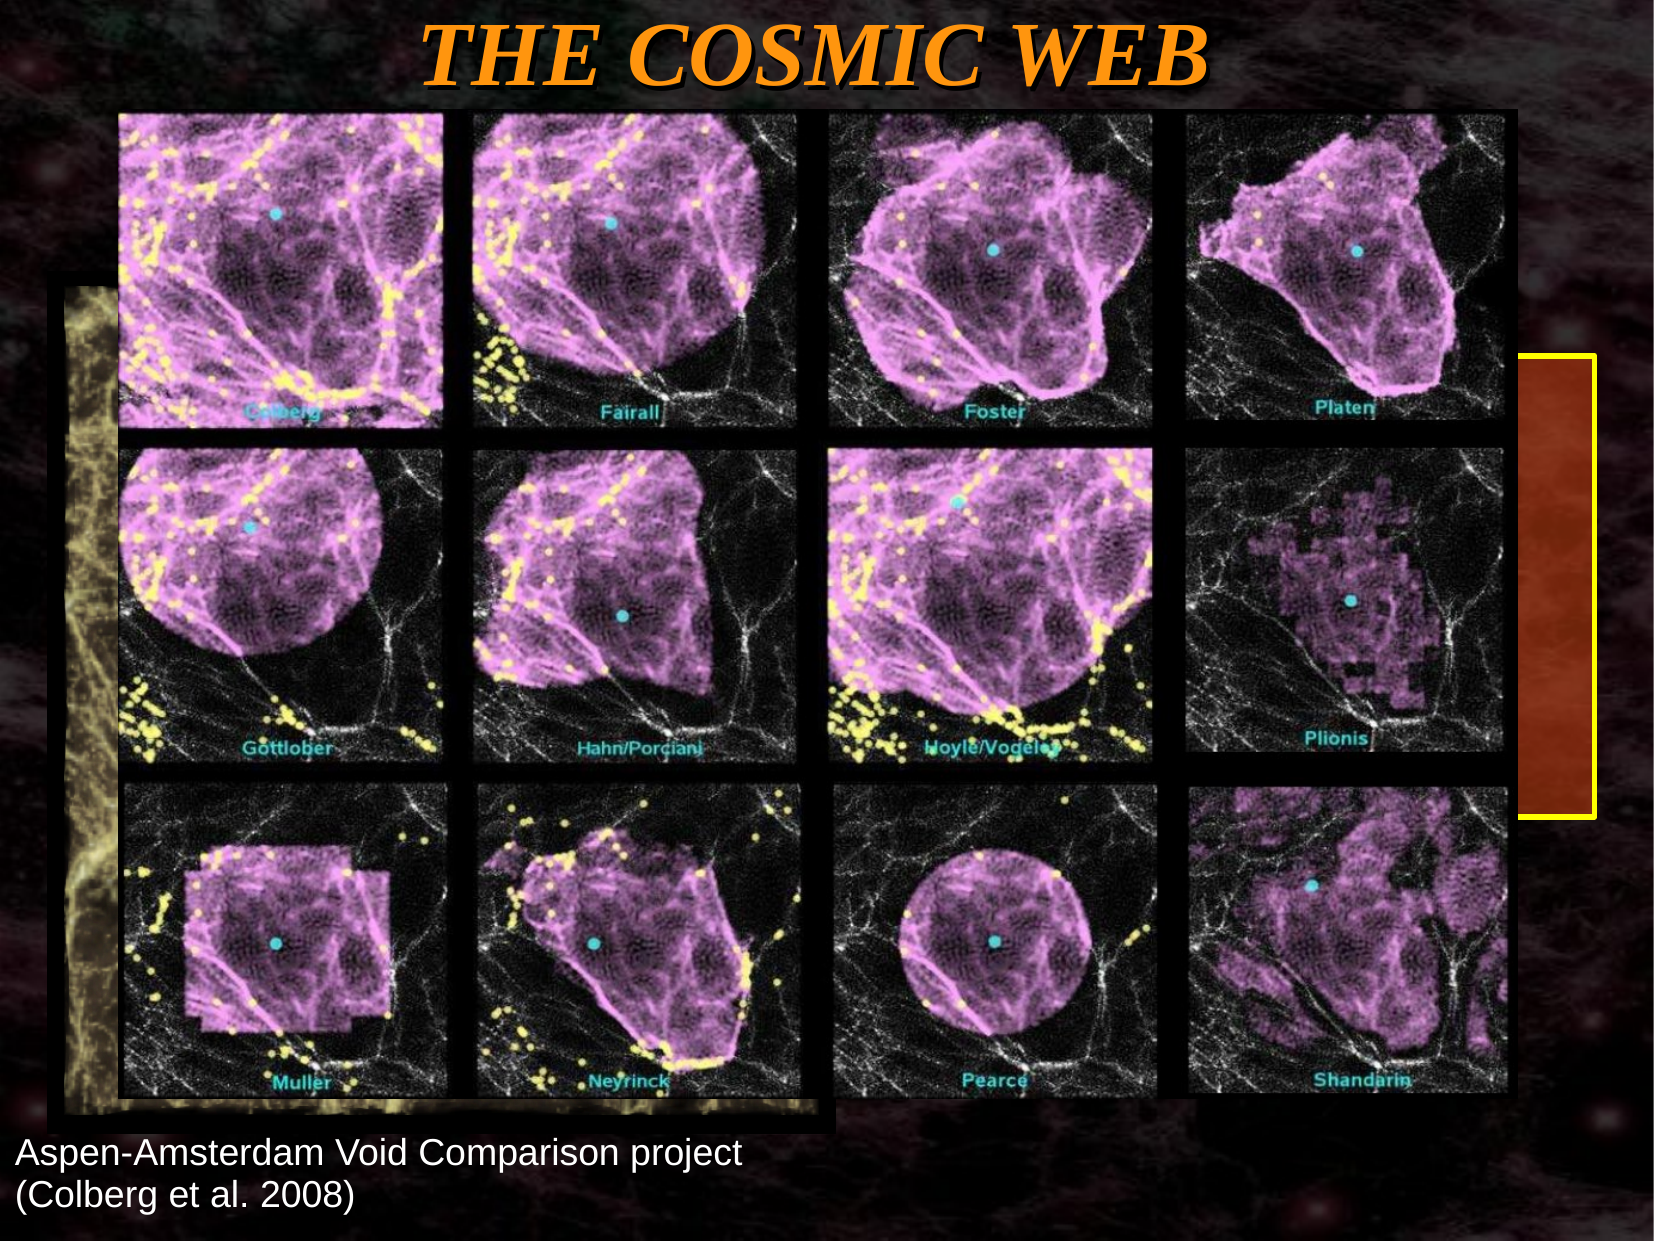

# THE COSMIC WEB a home for haloes and galaxies woven within
Challenges:
 Multiscale distribution
 No clear defined boundaries
 Orders of magnitude variation in the density field
Aspen-Amsterdam Void Comparison project
(Colberg et al. 2008)